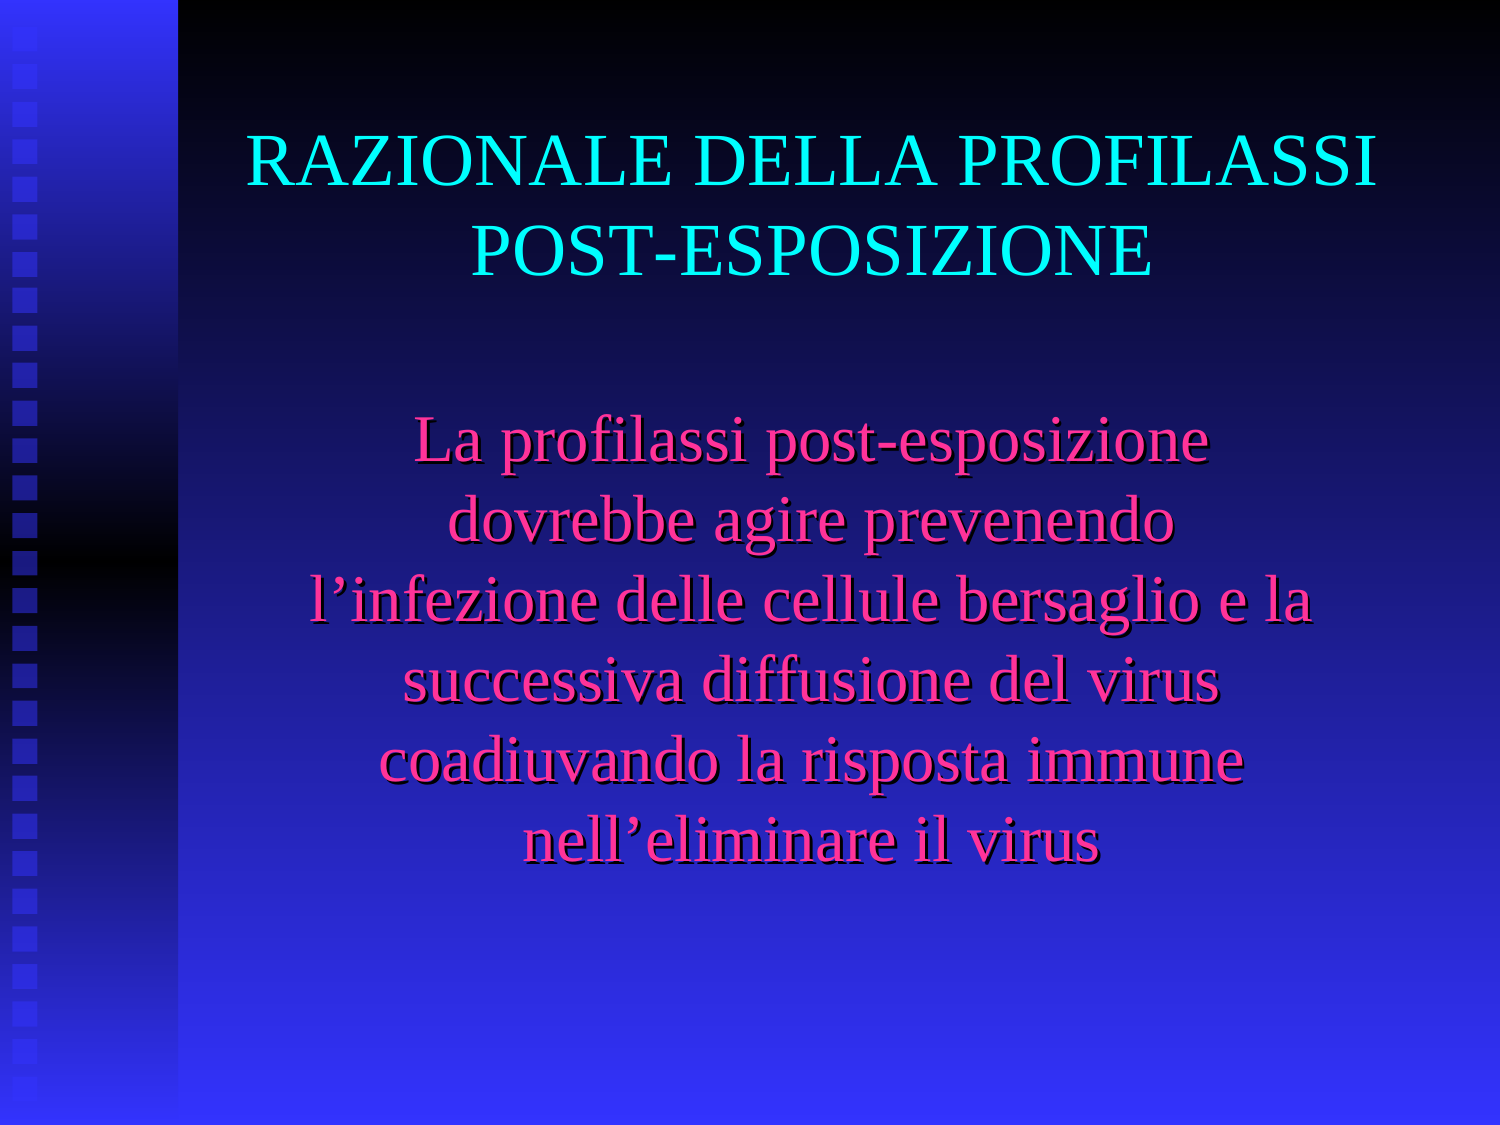

RAZIONALE DELLA PROFILASSI POST-ESPOSIZIONE
La profilassi post-esposizione dovrebbe agire prevenendo l’infezione delle cellule bersaglio e la successiva diffusione del virus coadiuvando la risposta immune nell’eliminare il virus